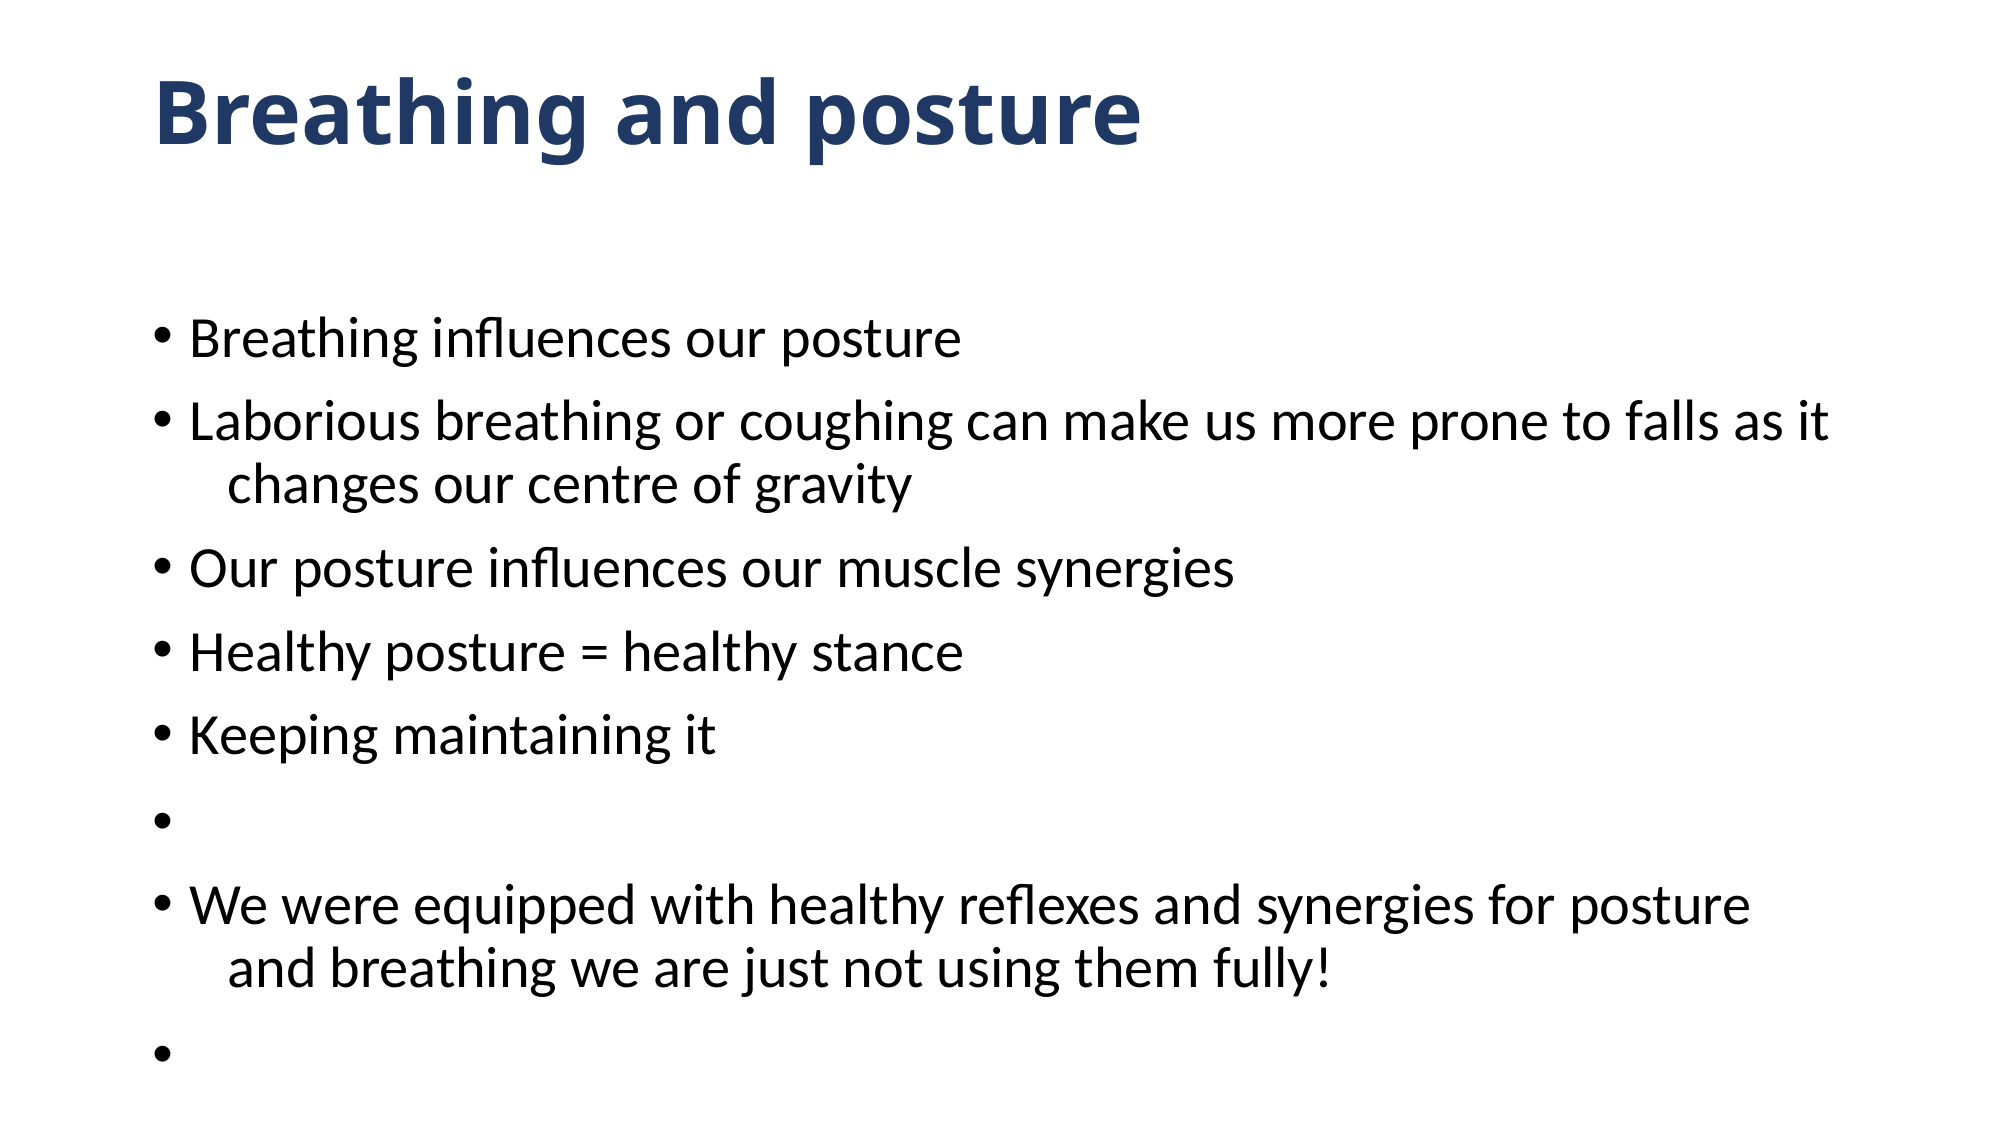

# Breathing and posture
Breathing influences our posture
Laborious breathing or coughing can make us more prone to falls as it changes our centre of gravity
Our posture influences our muscle synergies
Healthy posture = healthy stance
Keeping maintaining it
We were equipped with healthy reflexes and synergies for posture and breathing we are just not using them fully!